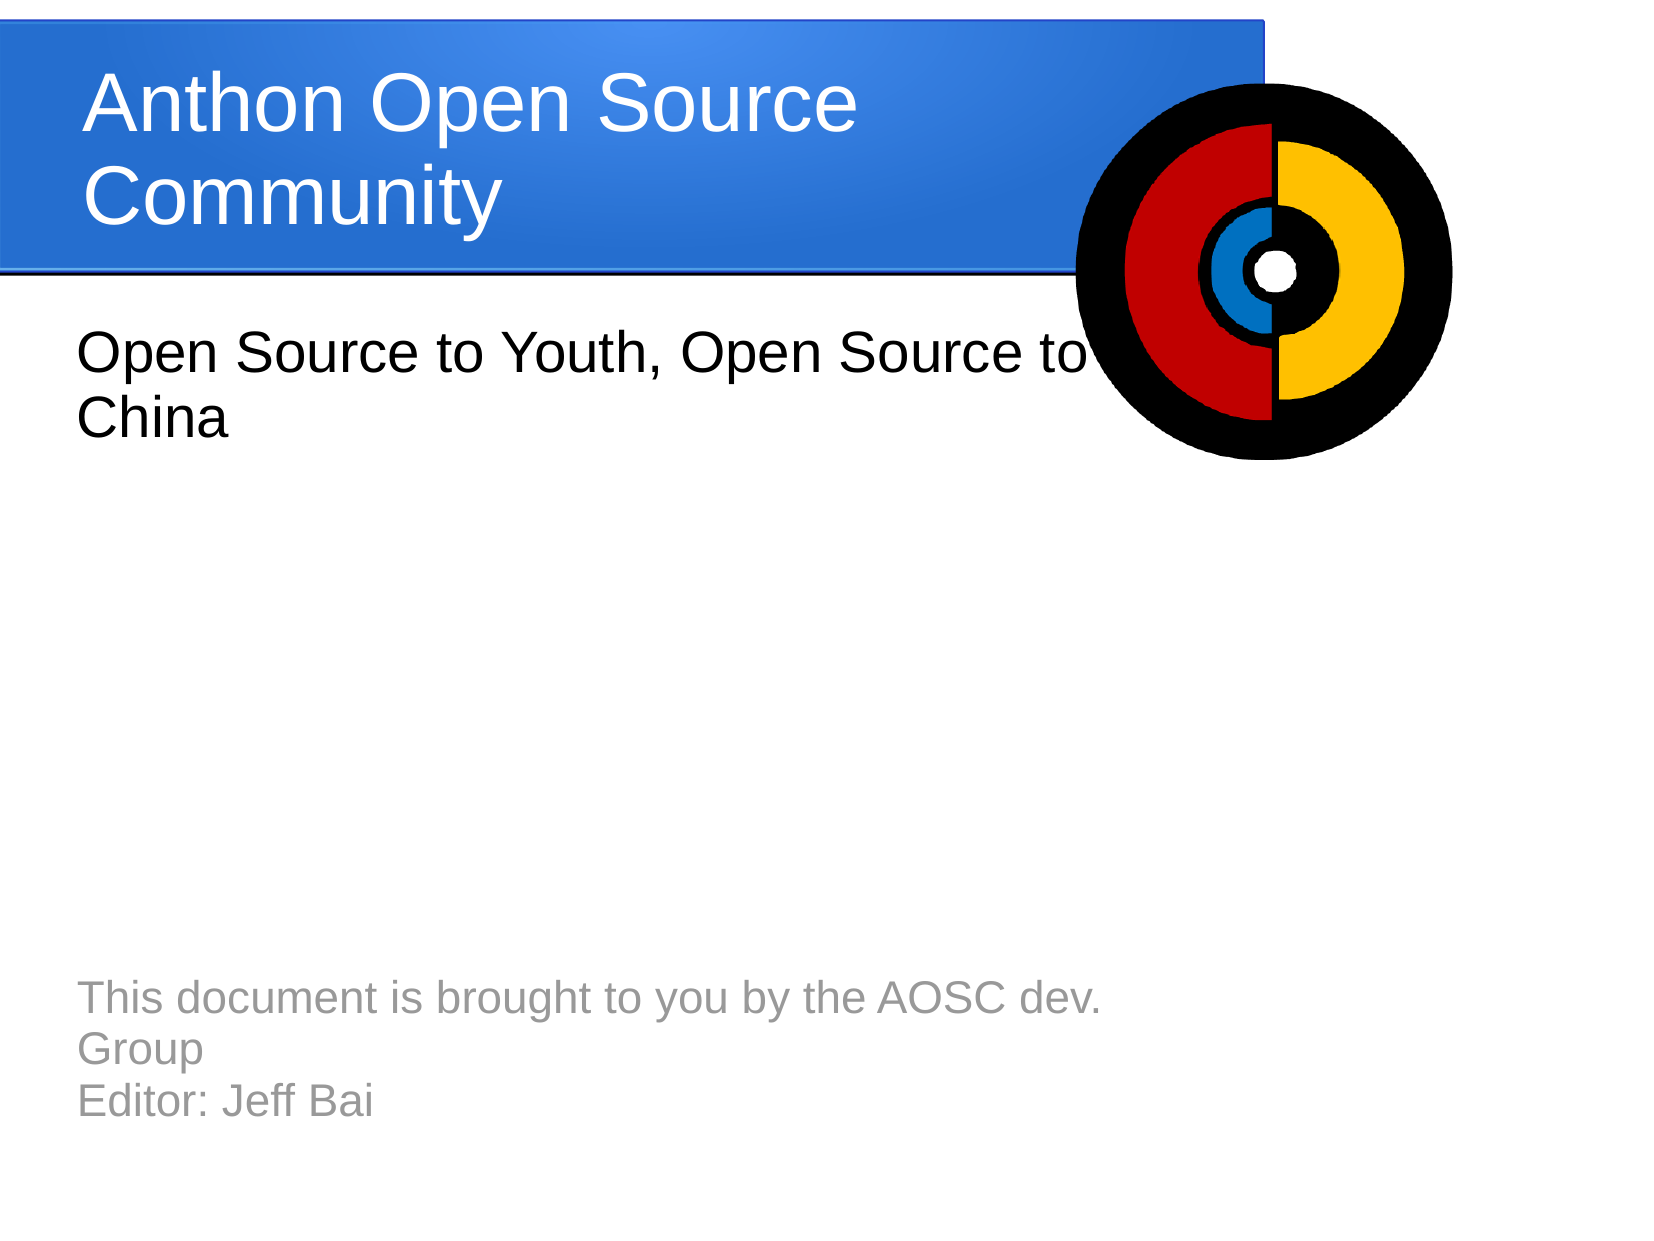

# Anthon Open Source Community
Open Source to Youth, Open Source to China
This document is brought to you by the AOSC dev. Group
Editor: Jeff Bai